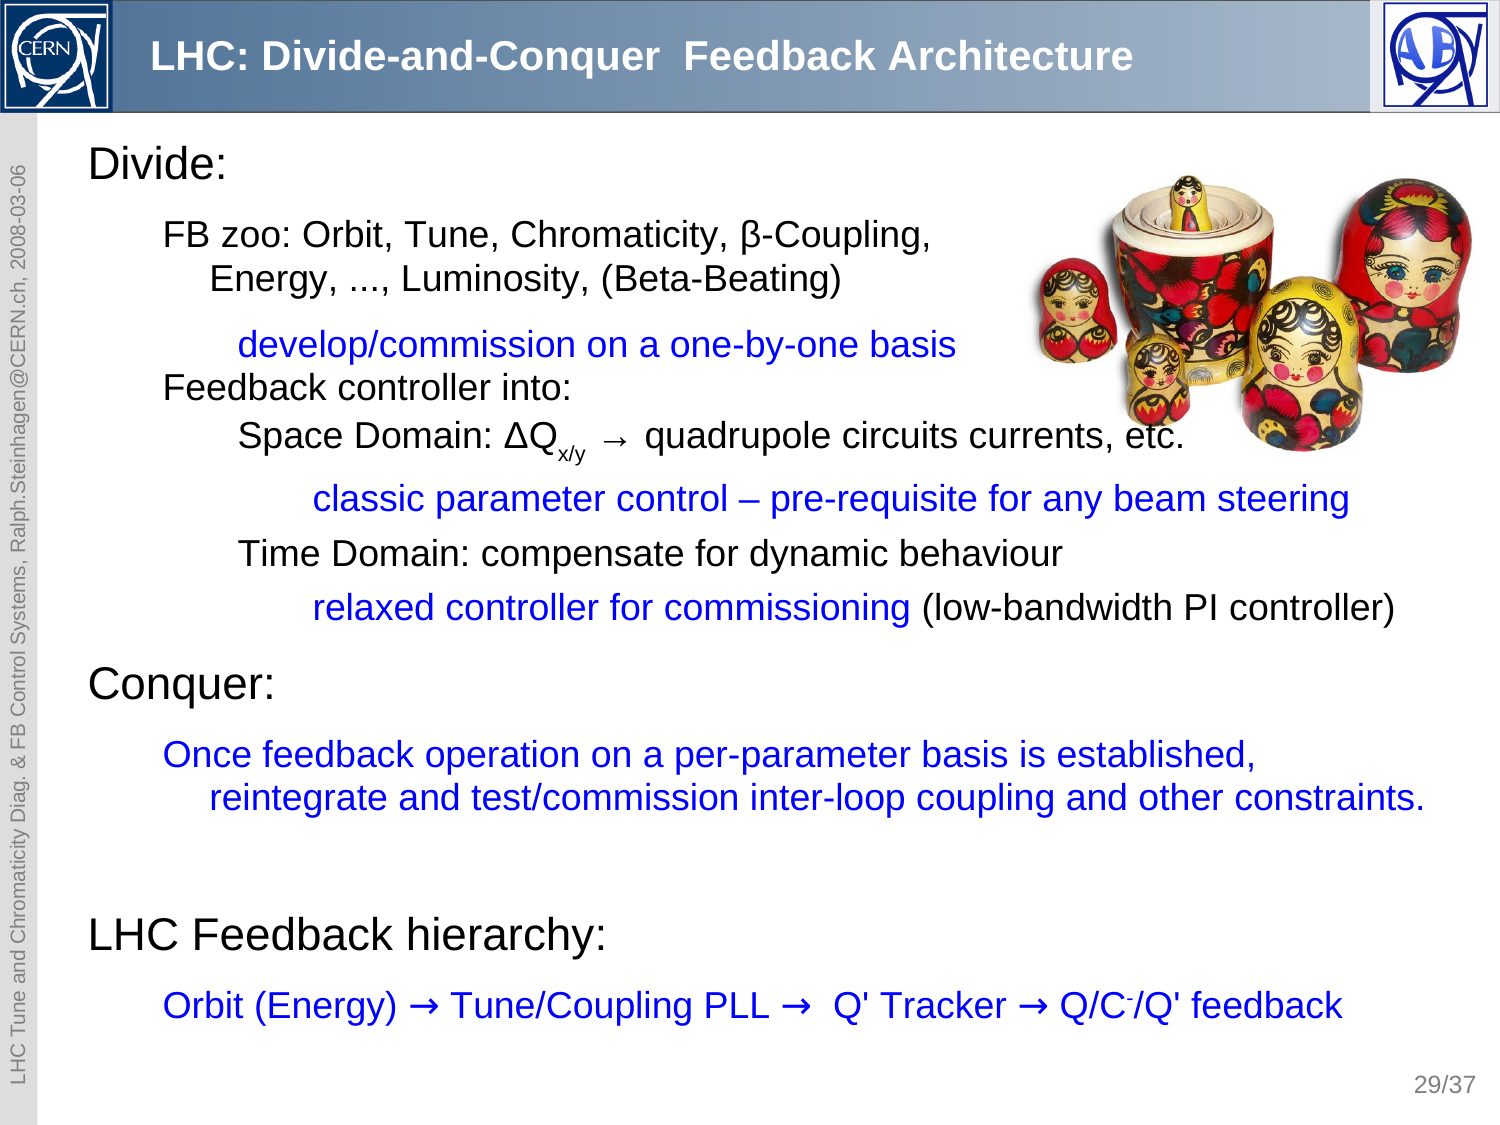

# LHC: Divide-and-Conquer Feedback Architecture
Divide:
FB zoo: Orbit, Tune, Chromaticity, β-Coupling,				Energy, ..., Luminosity, (Beta-Beating)
develop/commission on a one-by-one basis
Feedback controller into:
Space Domain: ΔQx/y → quadrupole circuits currents, etc.
classic parameter control – pre-requisite for any beam steering
Time Domain: compensate for dynamic behaviour
relaxed controller for commissioning (low-bandwidth PI controller)
Conquer:
Once feedback operation on a per-parameter basis is established, reintegrate and test/commission inter-loop coupling and other constraints.
LHC Feedback hierarchy:
Orbit (Energy) → Tune/Coupling PLL → Q' Tracker → Q/C-/Q' feedback